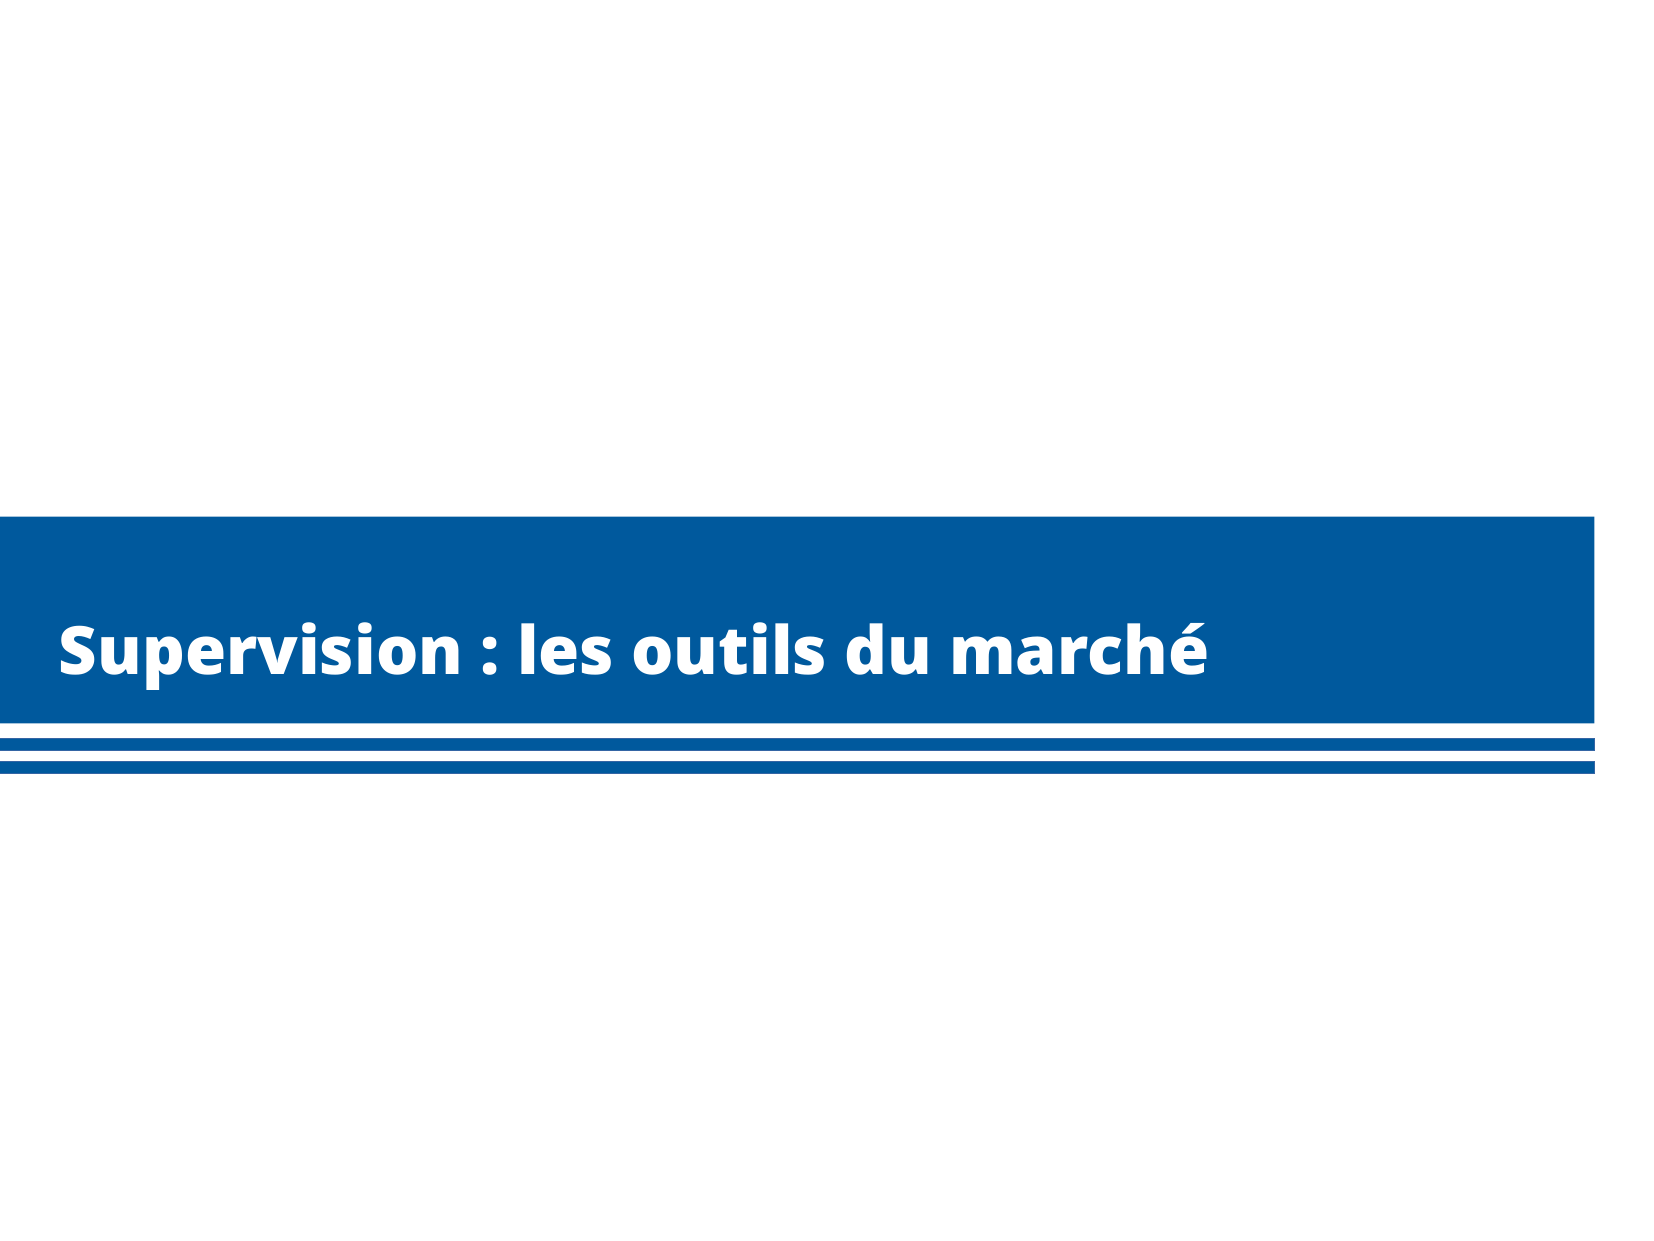

# Supervision : les outils du marché
49
blog.lrdf.fr - Licence CC-BY-NC-SA